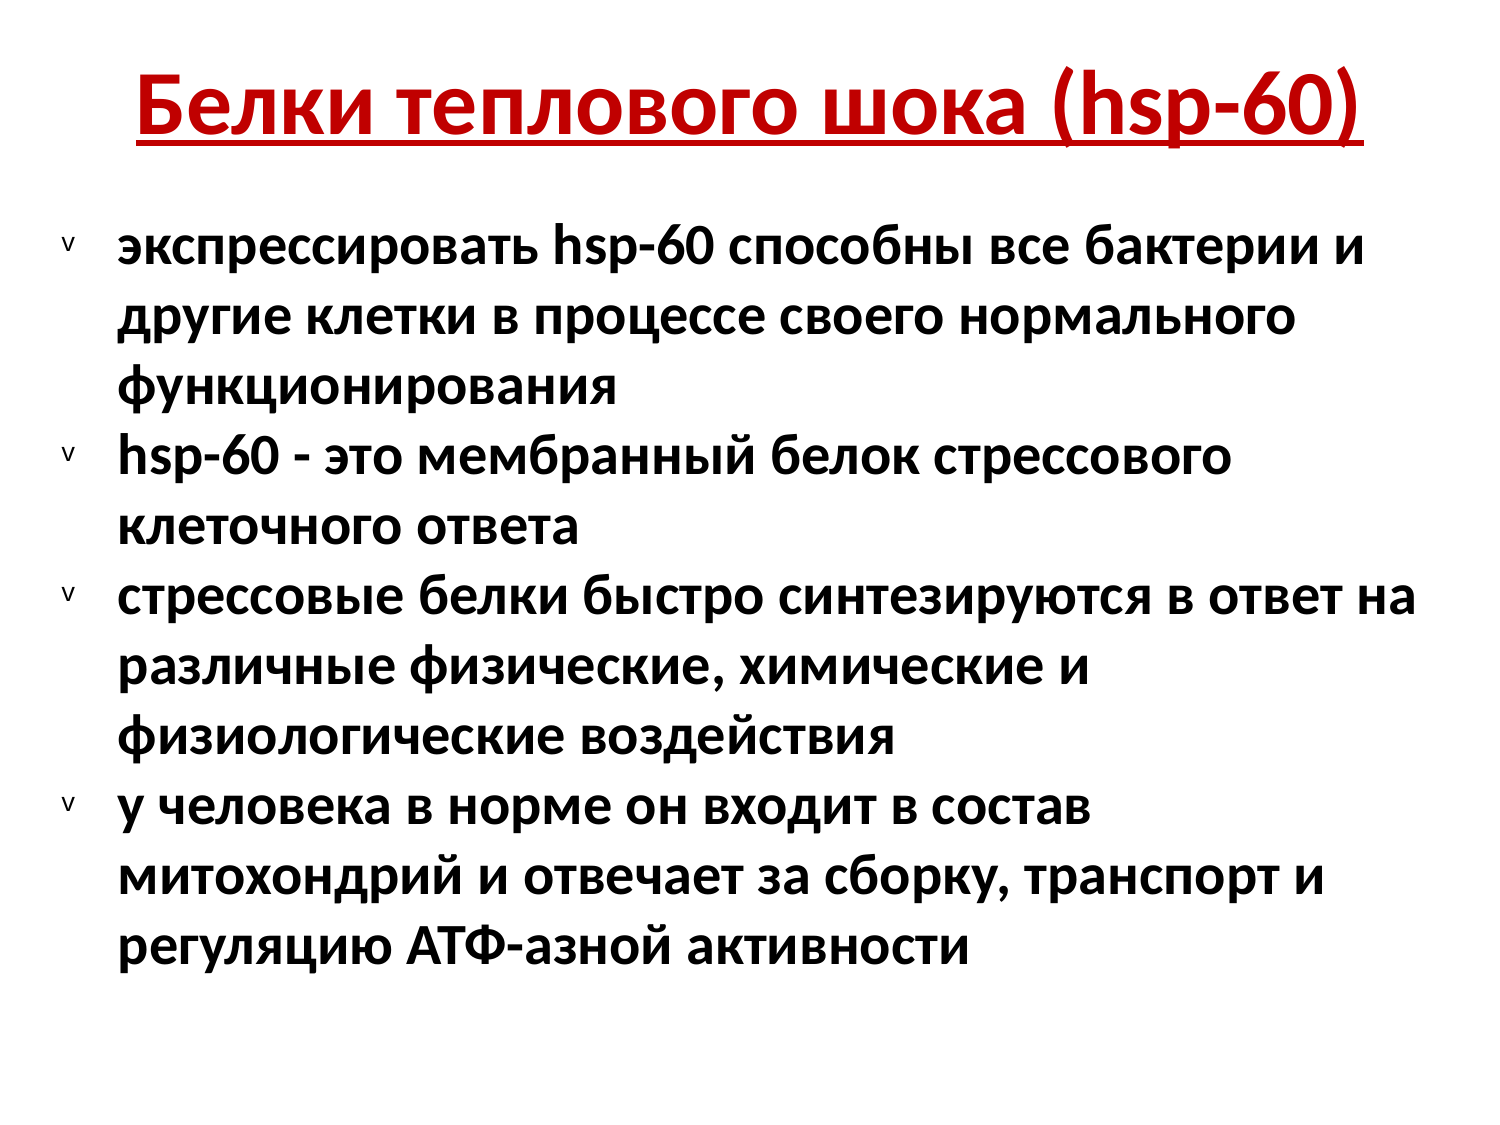

# Белки теплового шока (hsp-60)
экспрессировать hsp-60 способны все бактерии и другие клетки в процессе своего нормального функционирования
hsp-60 - это мембранный белок стрессового клеточного ответа
стрессовые белки быстро синтезируются в ответ на различные физические, химические и физиологические воздействия
у человека в норме он входит в состав митохондрий и отвечает за сборку, транспорт и регуляцию АТФ-азной активности